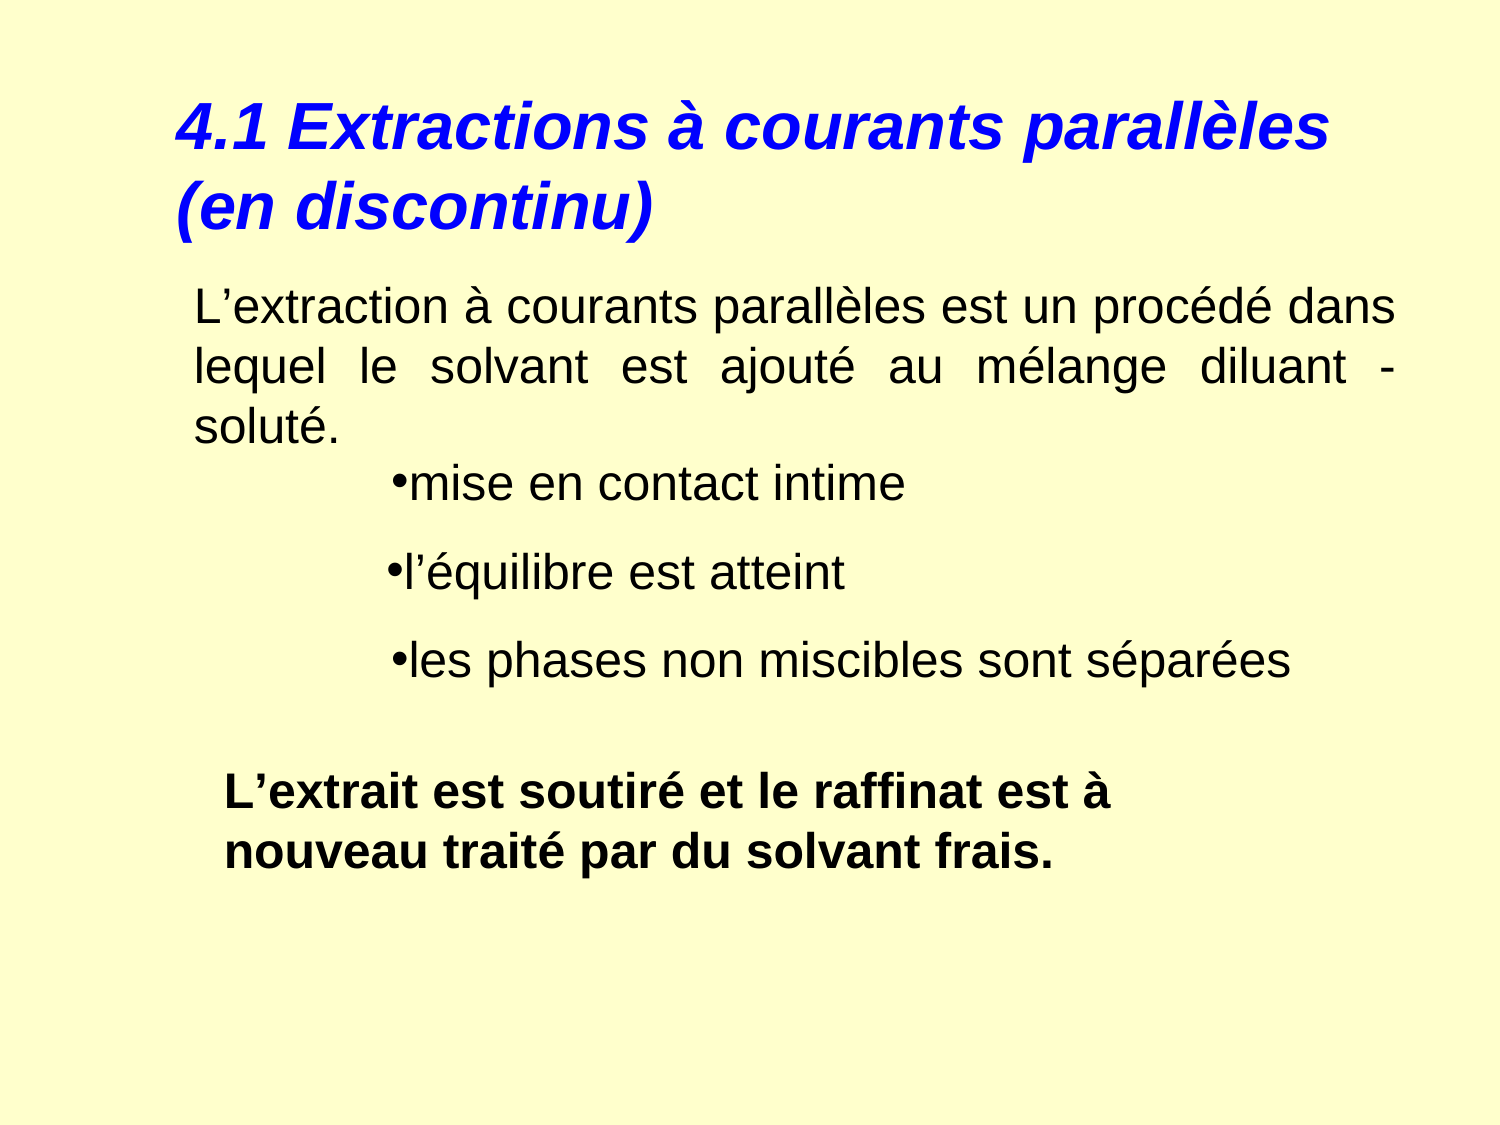

4.1 Extractions à courants parallèles (en discontinu)‏
L’extraction à courants parallèles est un procédé dans lequel le solvant est ajouté au mélange diluant - soluté.
mise en contact intime
l’équilibre est atteint
les phases non miscibles sont séparées
L’extrait est soutiré et le raffinat est à
nouveau traité par du solvant frais.